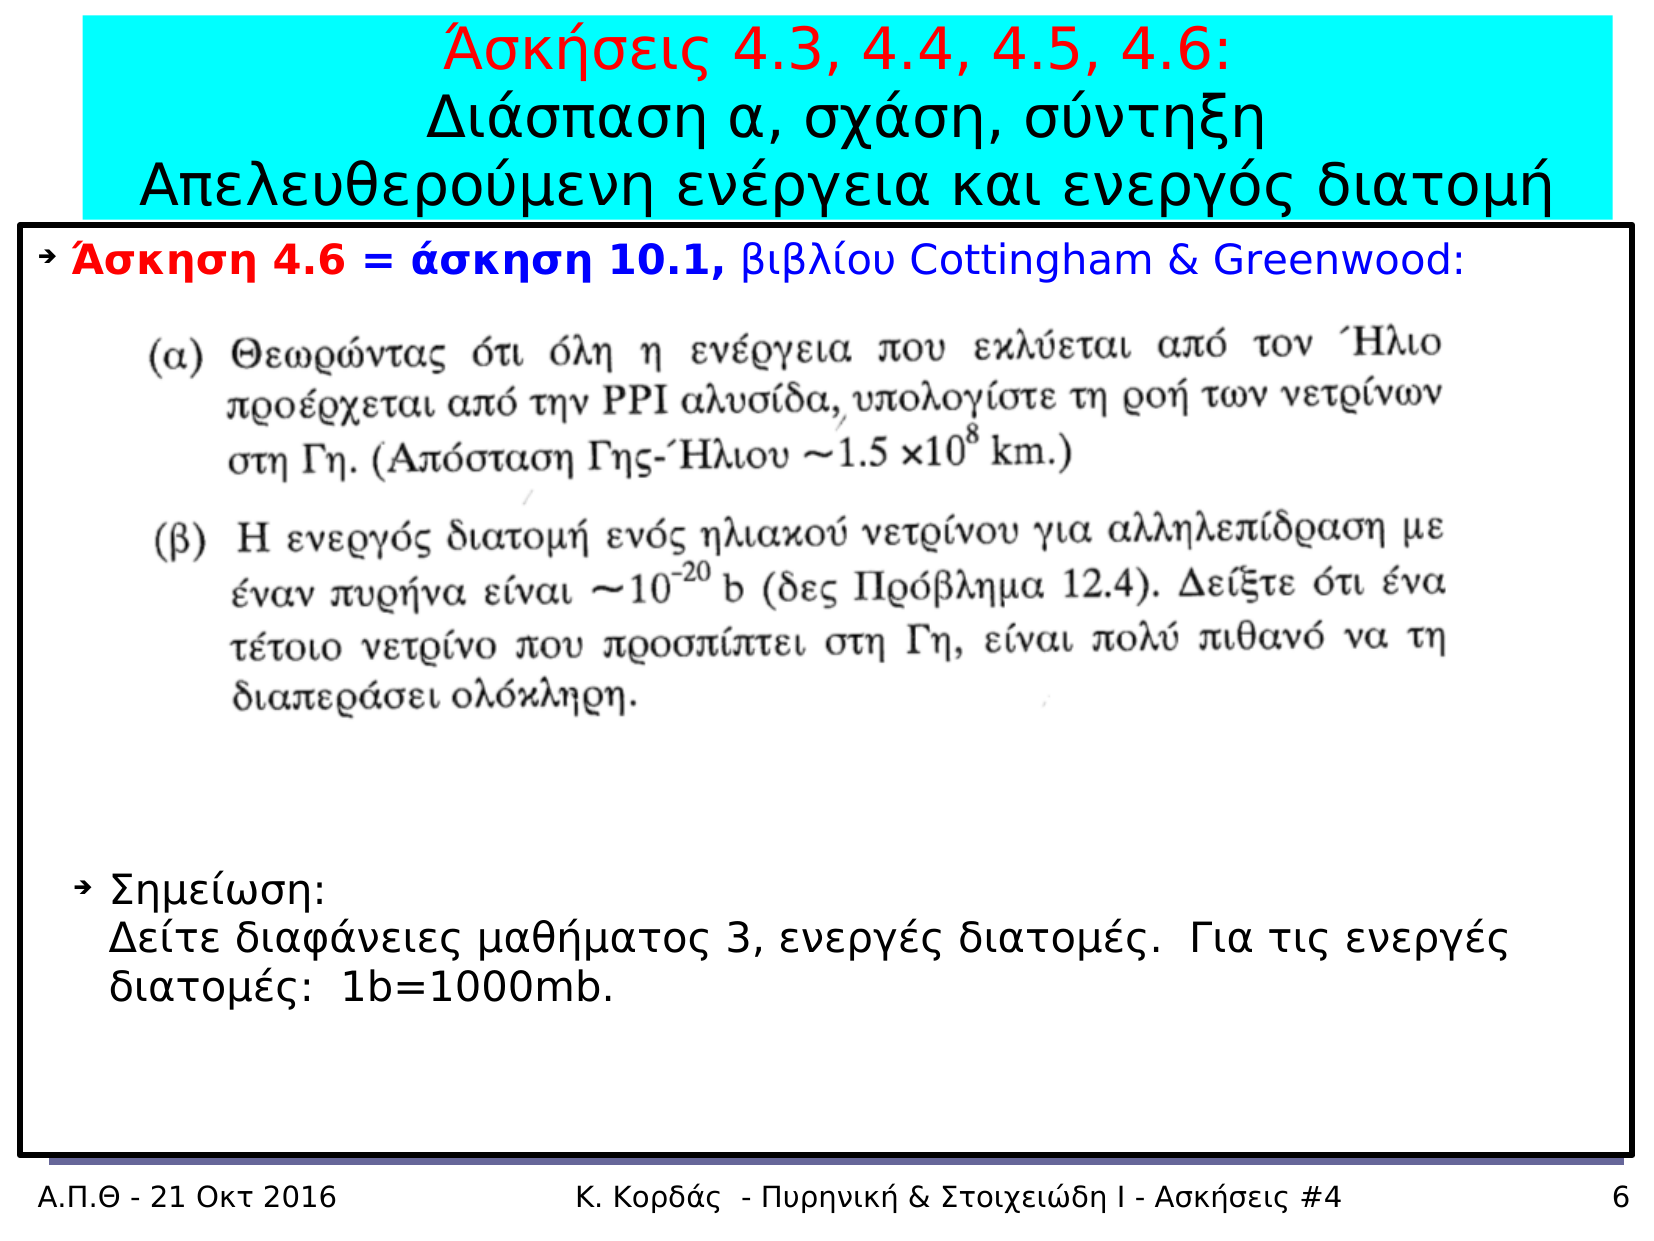

# Άσκήσεις 4.3, 4.4, 4.5, 4.6: Διάσπαση α, σχάση, σύντηξη Απελευθερούμενη ενέργεια και ενεργός διατομή
 Άσκηση 4.6 = άσκηση 10.1, βιβλίου Cottingham & Greenwood:
Σημείωση:
Δείτε διαφάνειες μαθήματος 3, ενεργές διατομές. Για τις ενεργές διατομές: 1b=1000mb.
Α.Π.Θ - 21 Οκτ 2016
Κ. Κορδάς - Πυρηνική & Στοιχειώδη Ι - Ασκήσεις #4
6